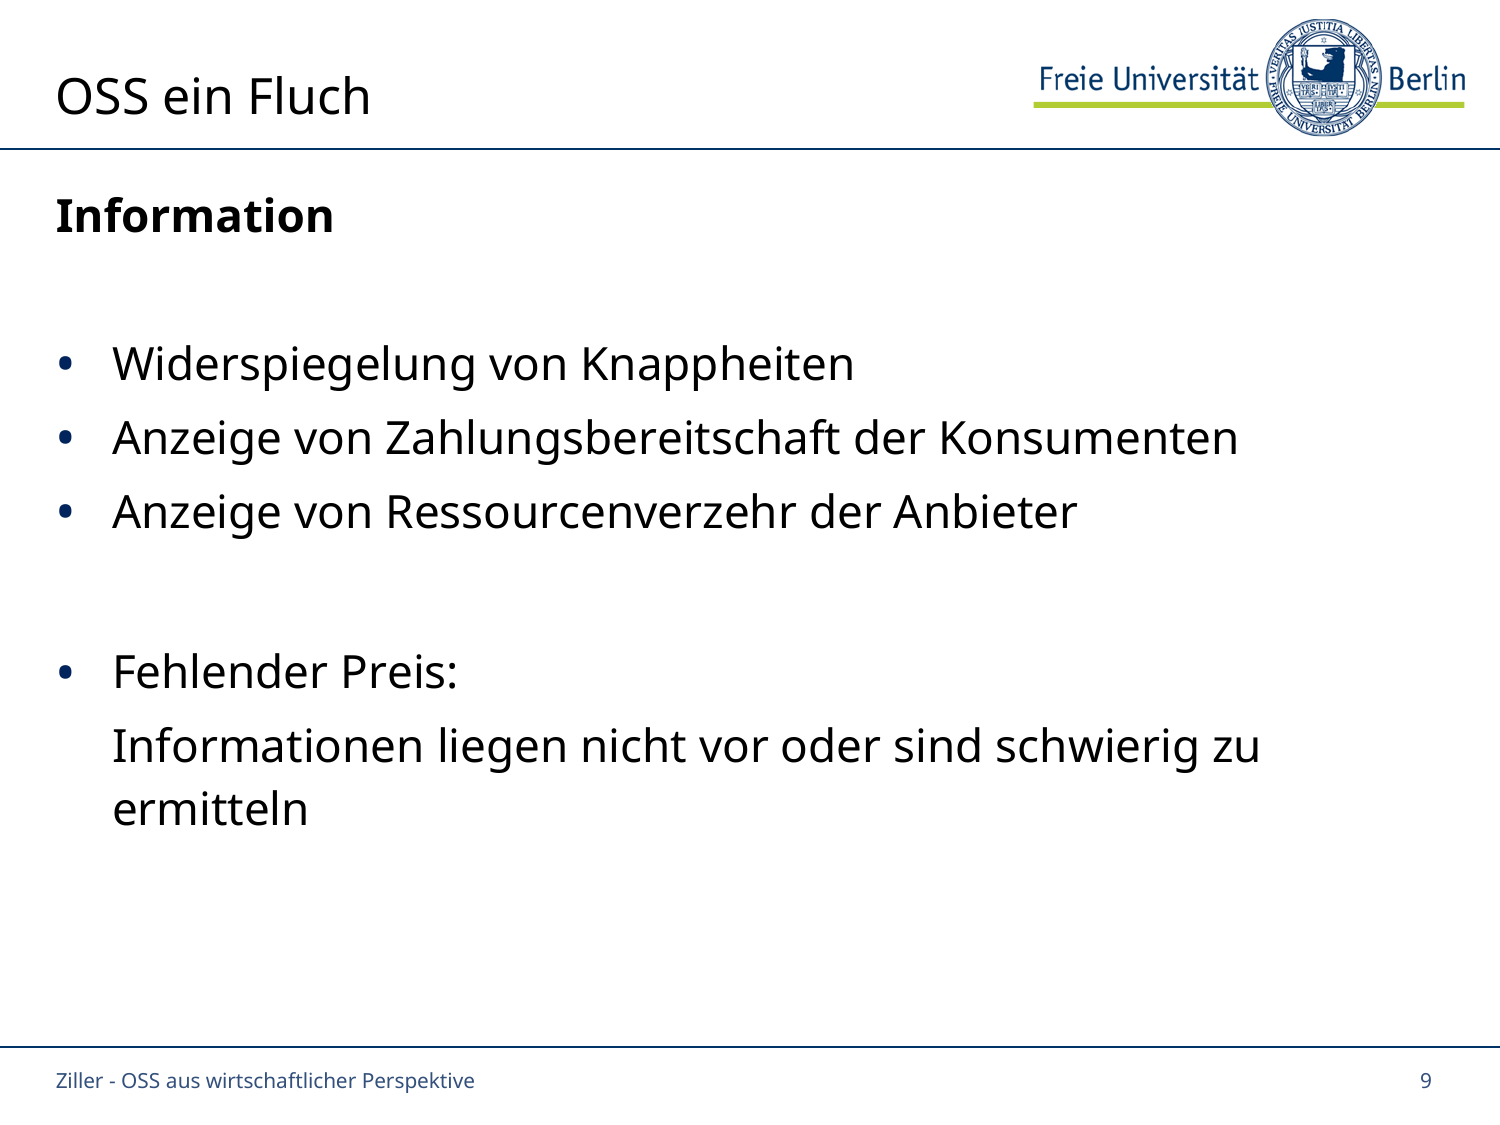

# OSS ein Fluch
Information
Widerspiegelung von Knappheiten
Anzeige von Zahlungsbereitschaft der Konsumenten
Anzeige von Ressourcenverzehr der Anbieter
Fehlender Preis:
Informationen liegen nicht vor oder sind schwierig zu ermitteln
Ziller - OSS aus wirtschaftlicher Perspektive
9